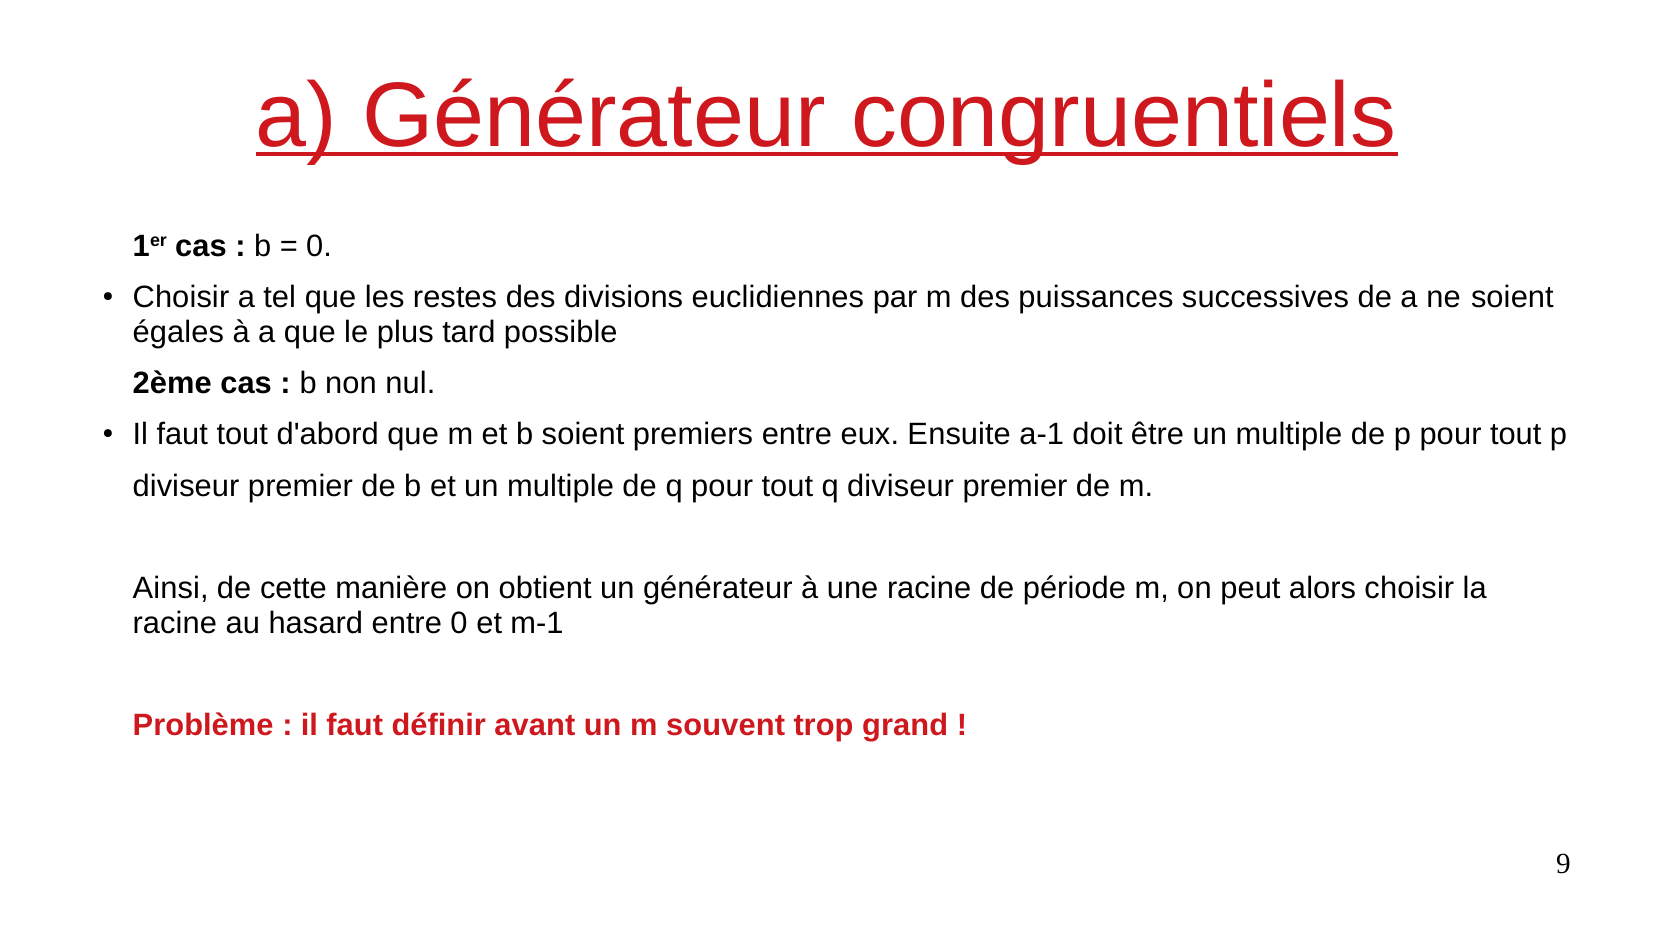

# a) Générateur congruentiels
1er cas : b = 0.
Choisir a tel que les restes des divisions euclidiennes par m des puissances successives de a ne soient égales à a que le plus tard possible
2ème cas : b non nul.
Il faut tout d'abord que m et b soient premiers entre eux. Ensuite a-1 doit être un multiple de p pour tout p
diviseur premier de b et un multiple de q pour tout q diviseur premier de m.
Ainsi, de cette manière on obtient un générateur à une racine de période m, on peut alors choisir la racine au hasard entre 0 et m-1
Problème : il faut définir avant un m souvent trop grand !
9